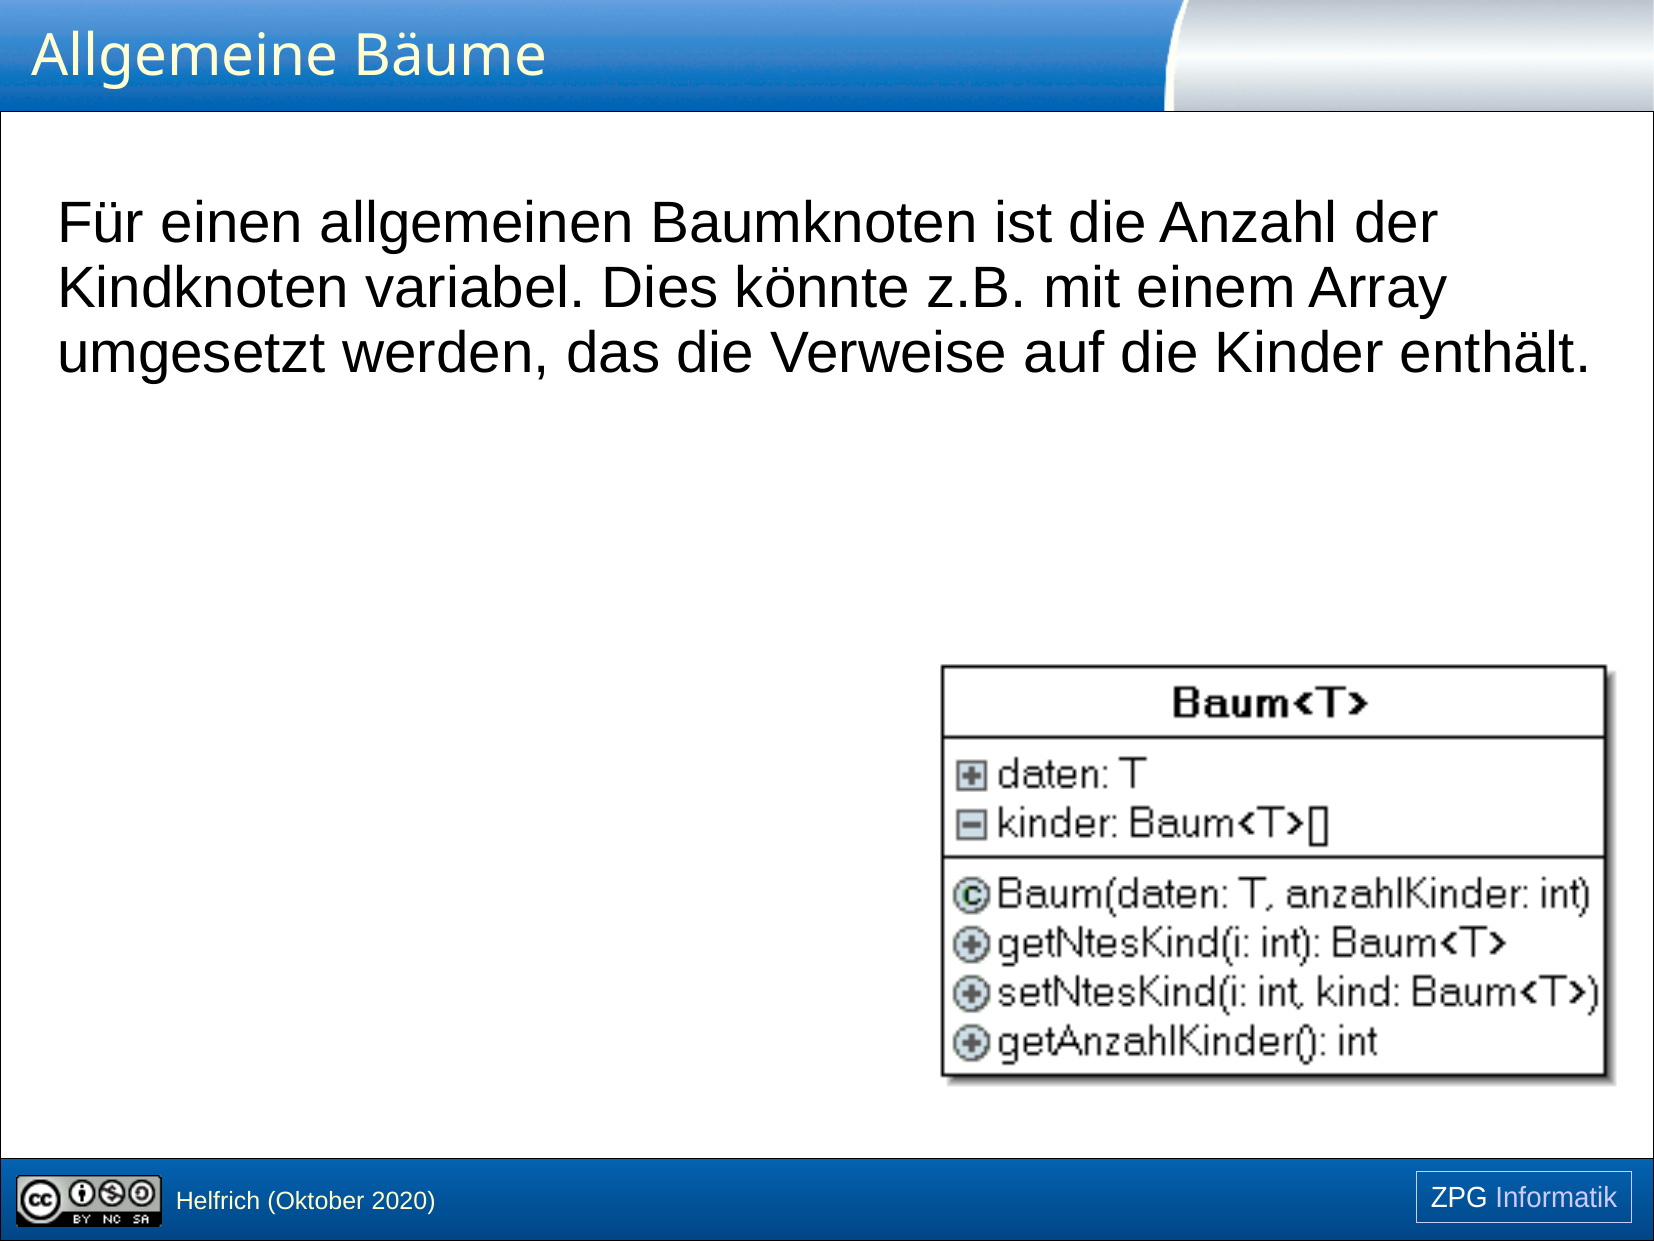

# Allgemeine Bäume
Für einen allgemeinen Baumknoten ist die Anzahl der Kindknoten variabel. Dies könnte z.B. mit einem Array umgesetzt werden, das die Verweise auf die Kinder enthält.